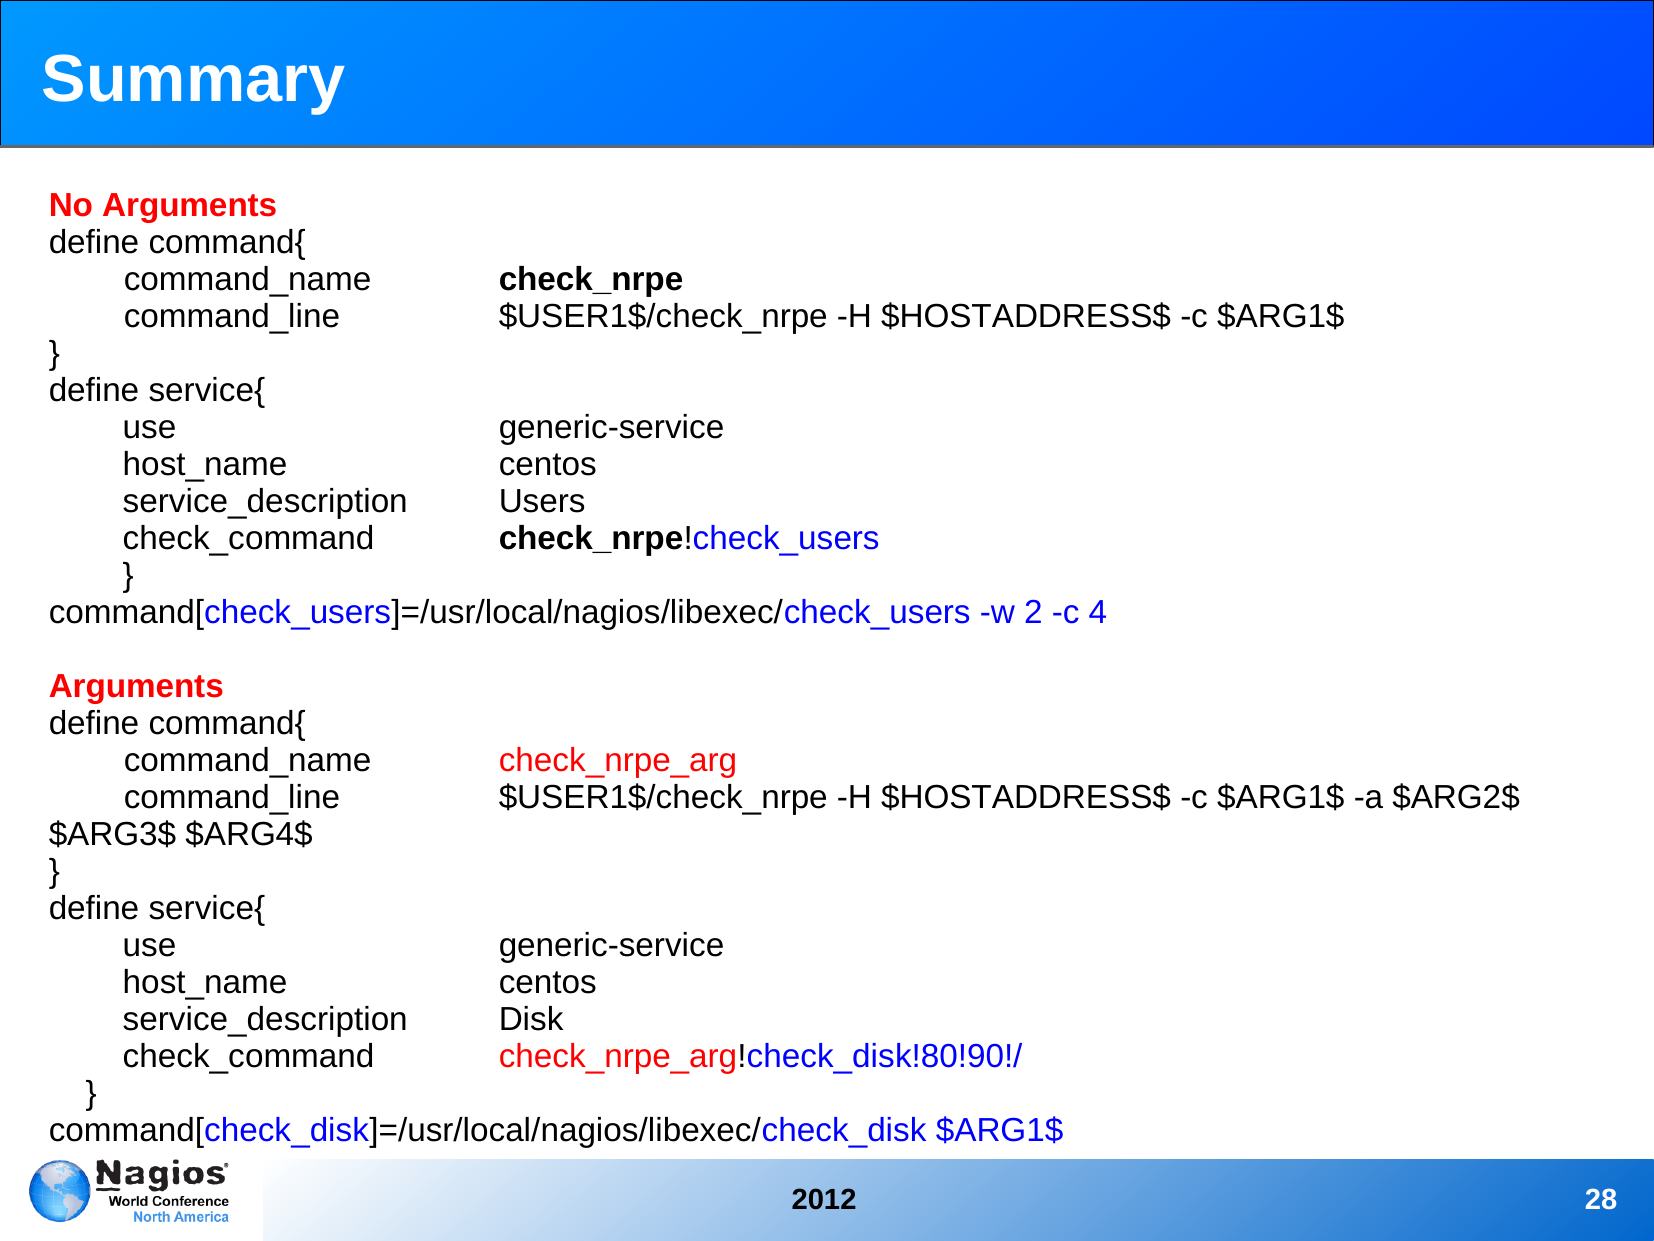

# Summary
No Arguments
define command{
	command_name 		check_nrpe
	command_line 		$USER1$/check_nrpe -H $HOSTADDRESS$ -c $ARG1$
}
define service{
 use 		generic-service
 host_name 	centos
 service_description 	Users
 check_command 	check_nrpe!check_users
 }
command[check_users]=/usr/local/nagios/libexec/check_users -w 2 -c 4
Arguments
define command{
	command_name 		check_nrpe_arg
	command_line 		$USER1$/check_nrpe -H $HOSTADDRESS$ -c $ARG1$ -a $ARG2$ $ARG3$ $ARG4$
}
define service{
 use 		generic-service
 host_name 	centos
 service_description 	Disk
 check_command 	check_nrpe_arg!check_disk!80!90!/
 }
command[check_disk]=/usr/local/nagios/libexec/check_disk $ARG1$
2011
28